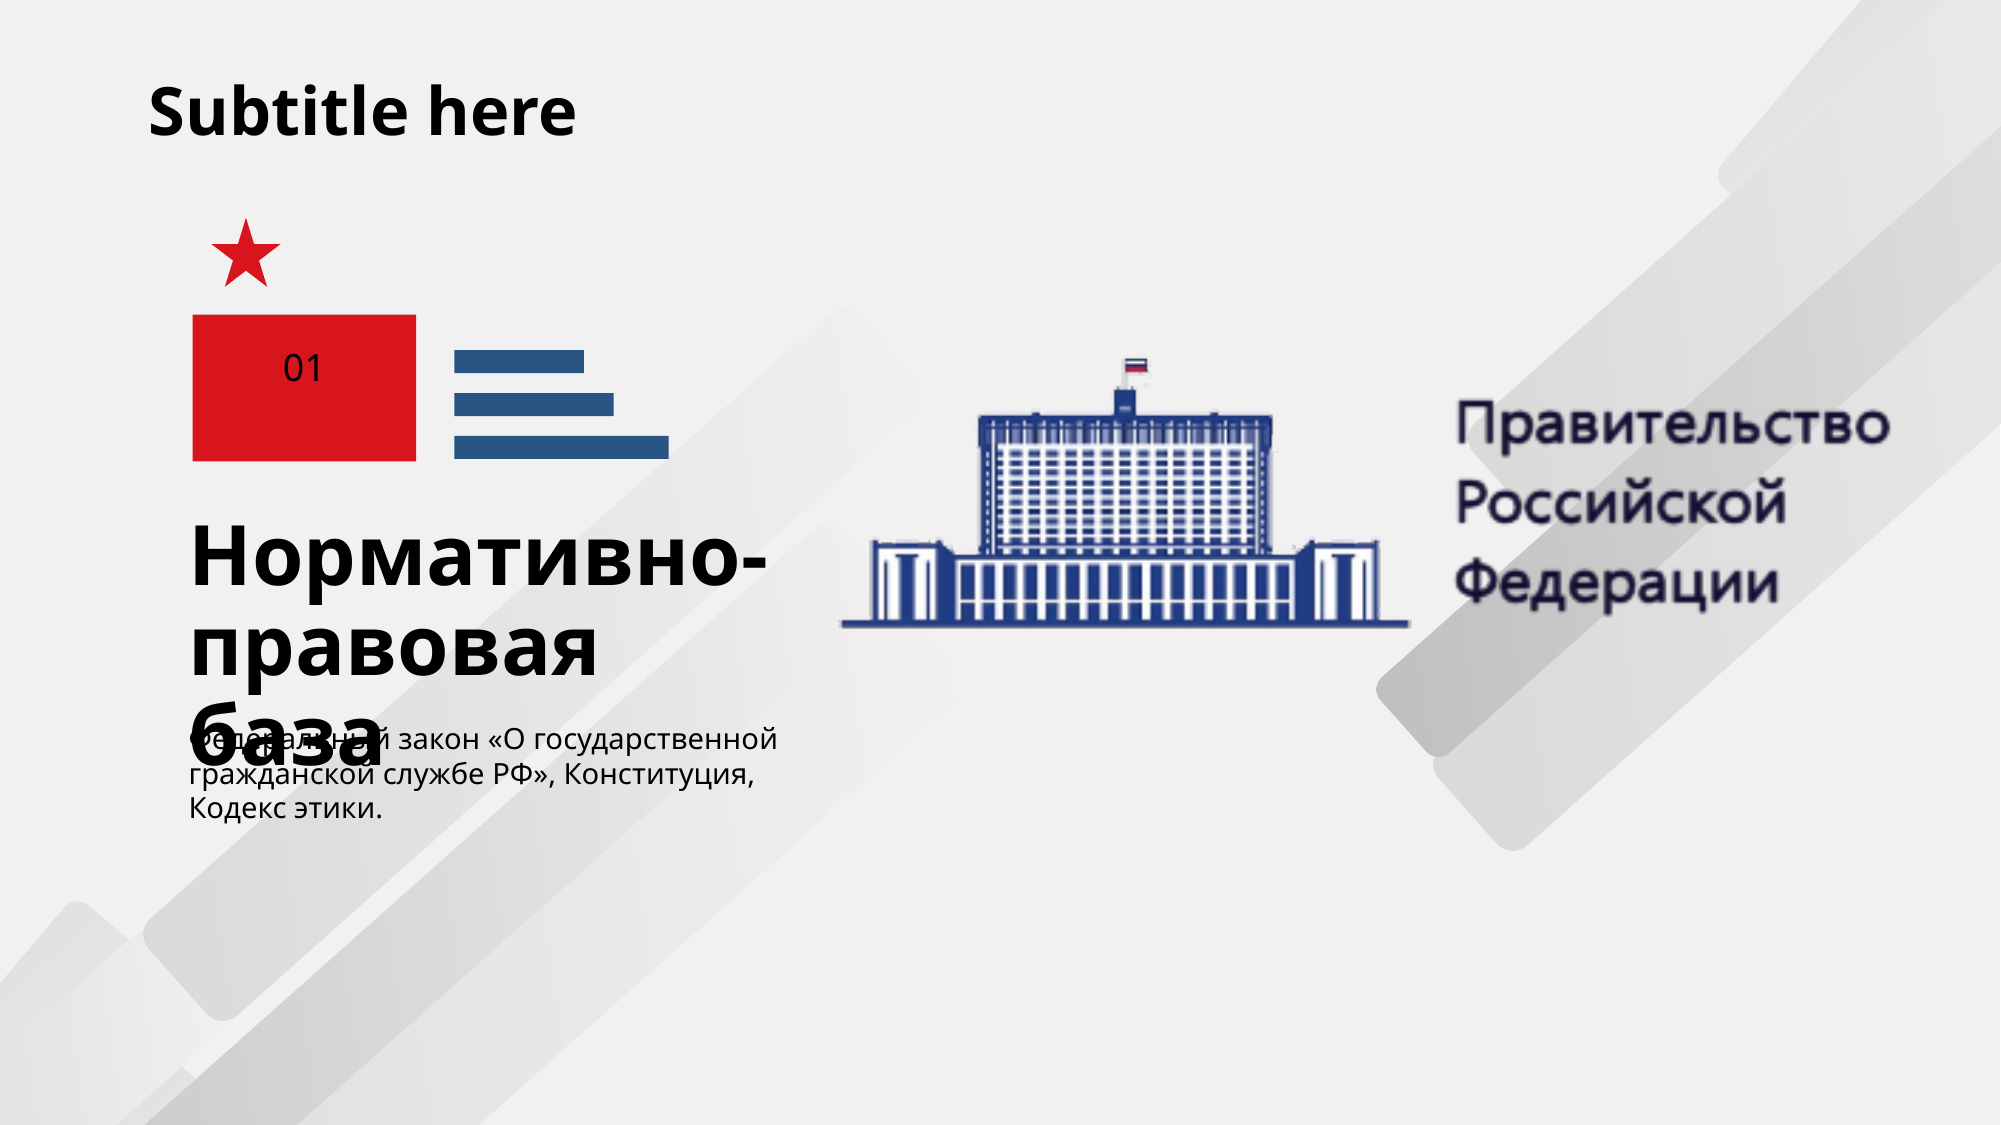

01
Нормативно-правовая база
Федеральный закон «О государственной гражданской службе РФ», Конституция, Кодекс этики.